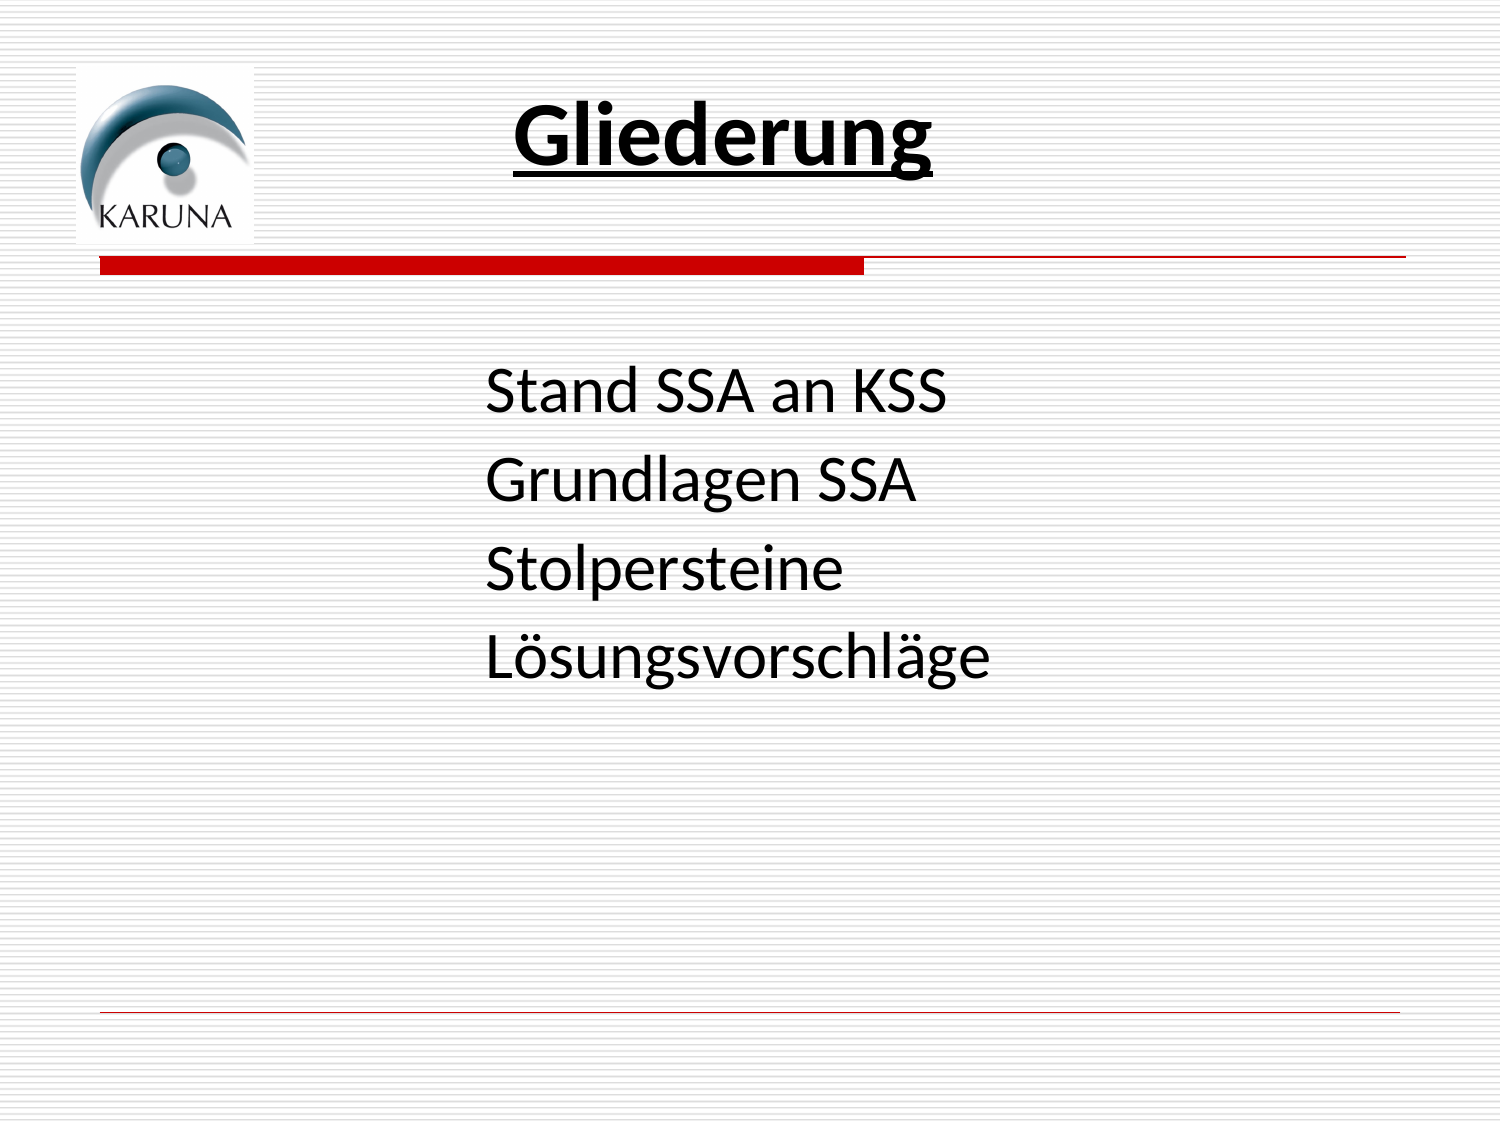

# Gliederung
Stand SSA an KSS
Grundlagen SSA
Stolpersteine
Lösungsvorschläge